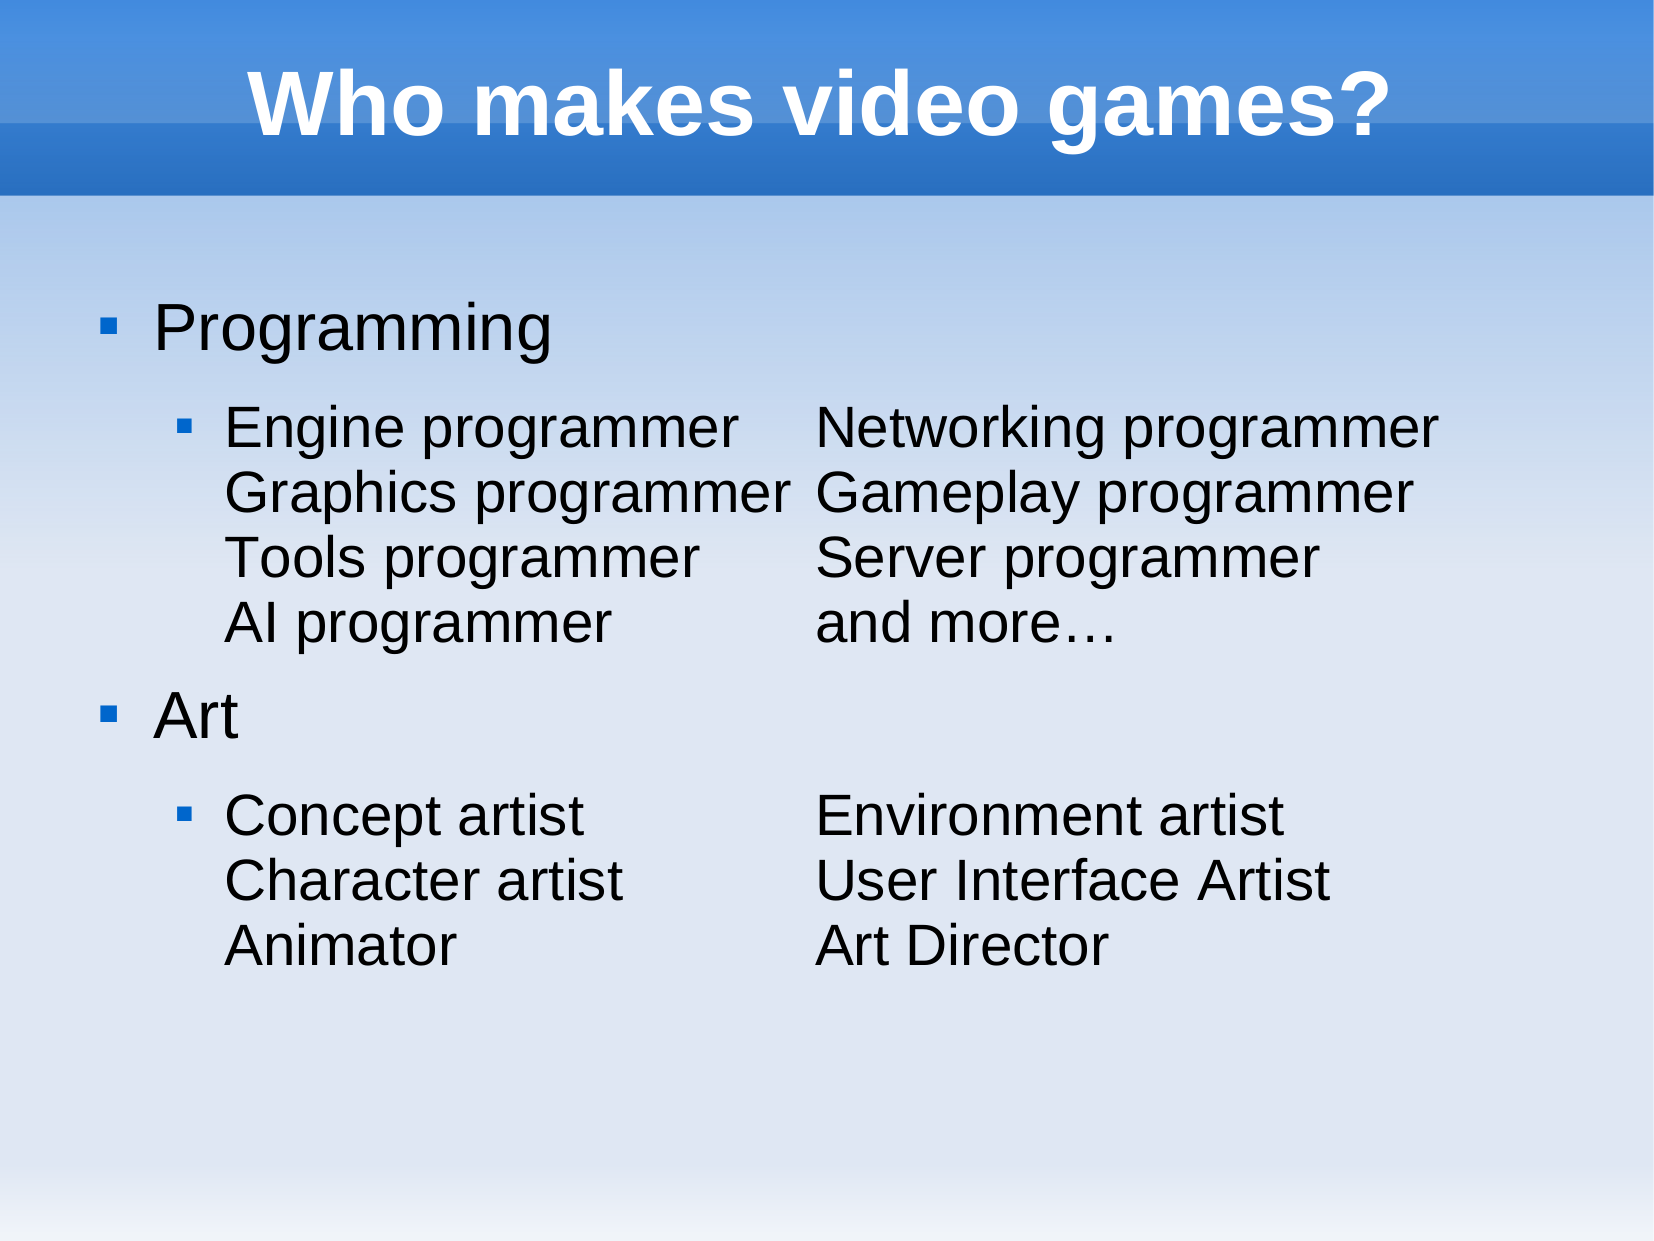

# Who makes video games?
Programming
Engine programmer		Networking programmer	Graphics programmer	Gameplay programmer	Tools programmer		Server programmer				AI programmer			and more…
Art
Concept artist				Environment artist			Character artist			User Interface Artist		Animator					Art Director